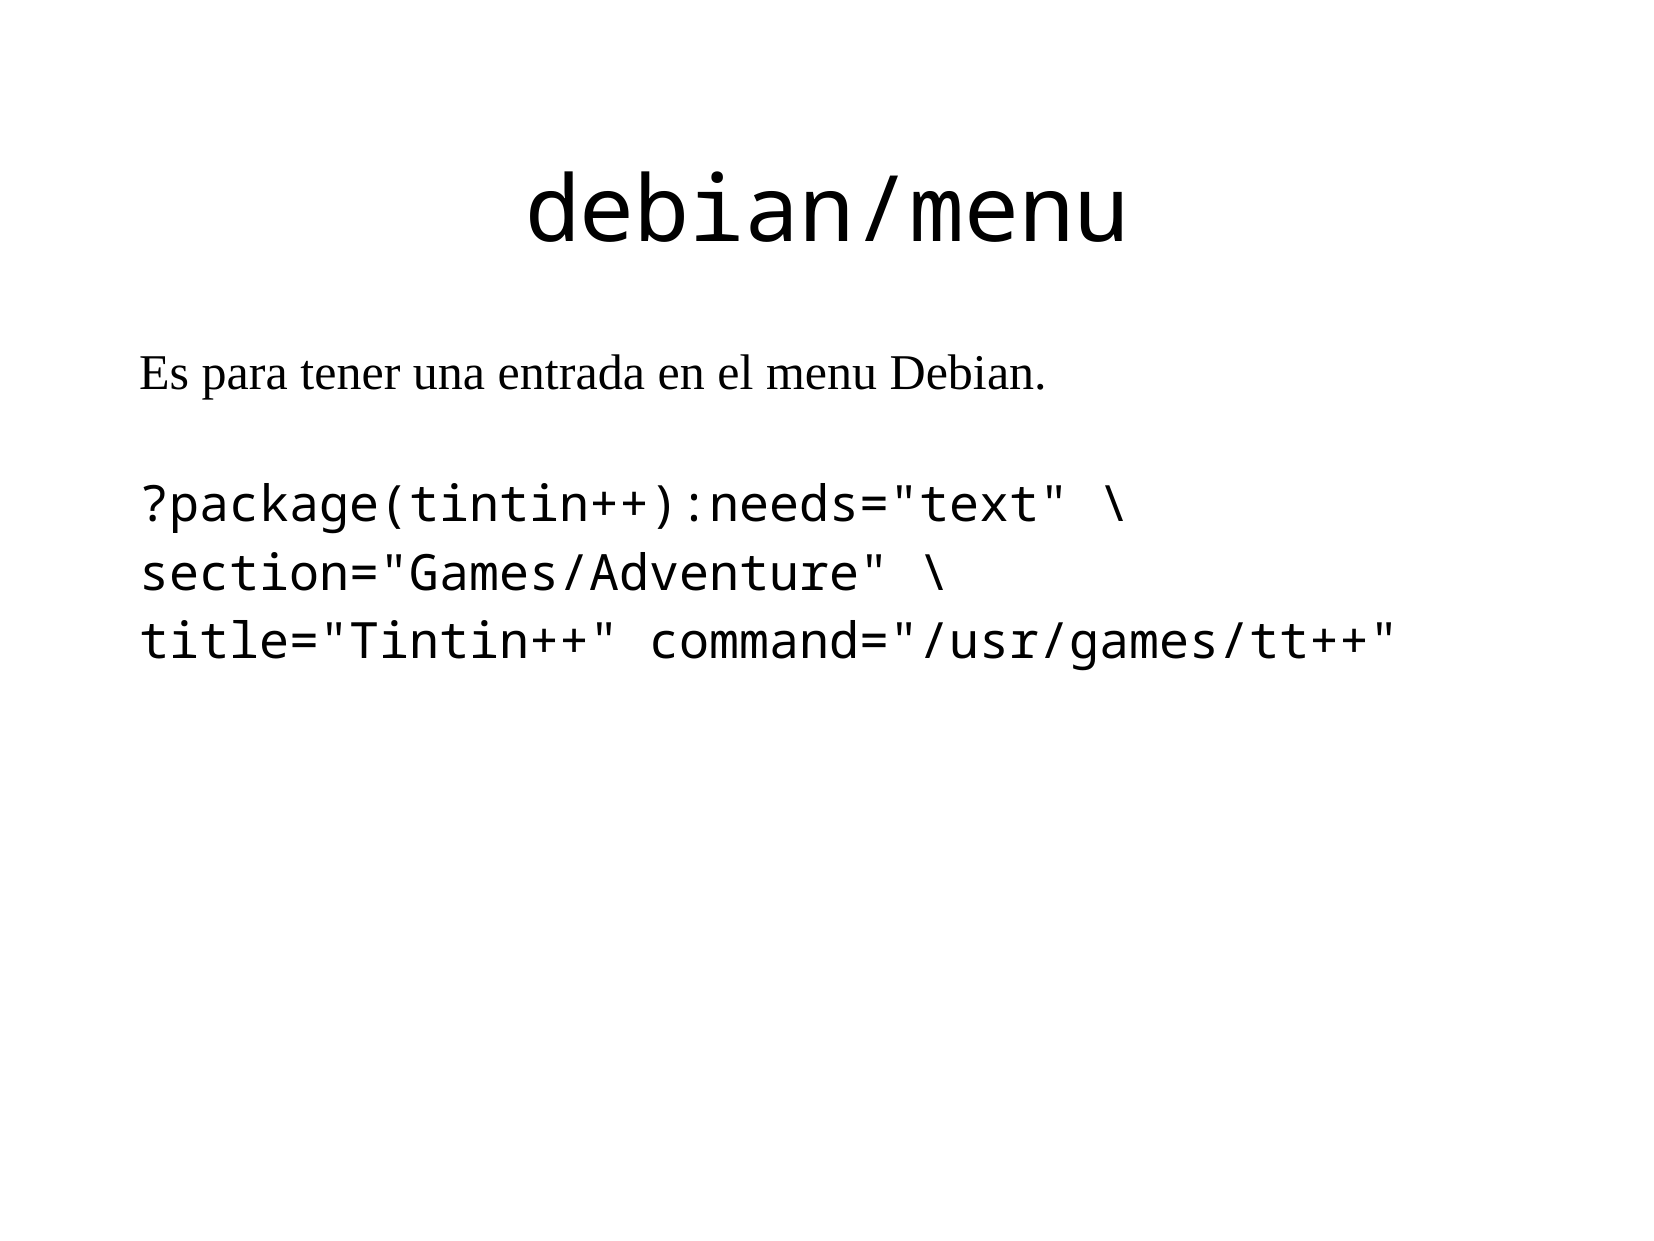

# debian/menu
Es para tener una entrada en el menu Debian.
?package(tintin++):needs="text" \
section="Games/Adventure" \
title="Tintin++" command="/usr/games/tt++"